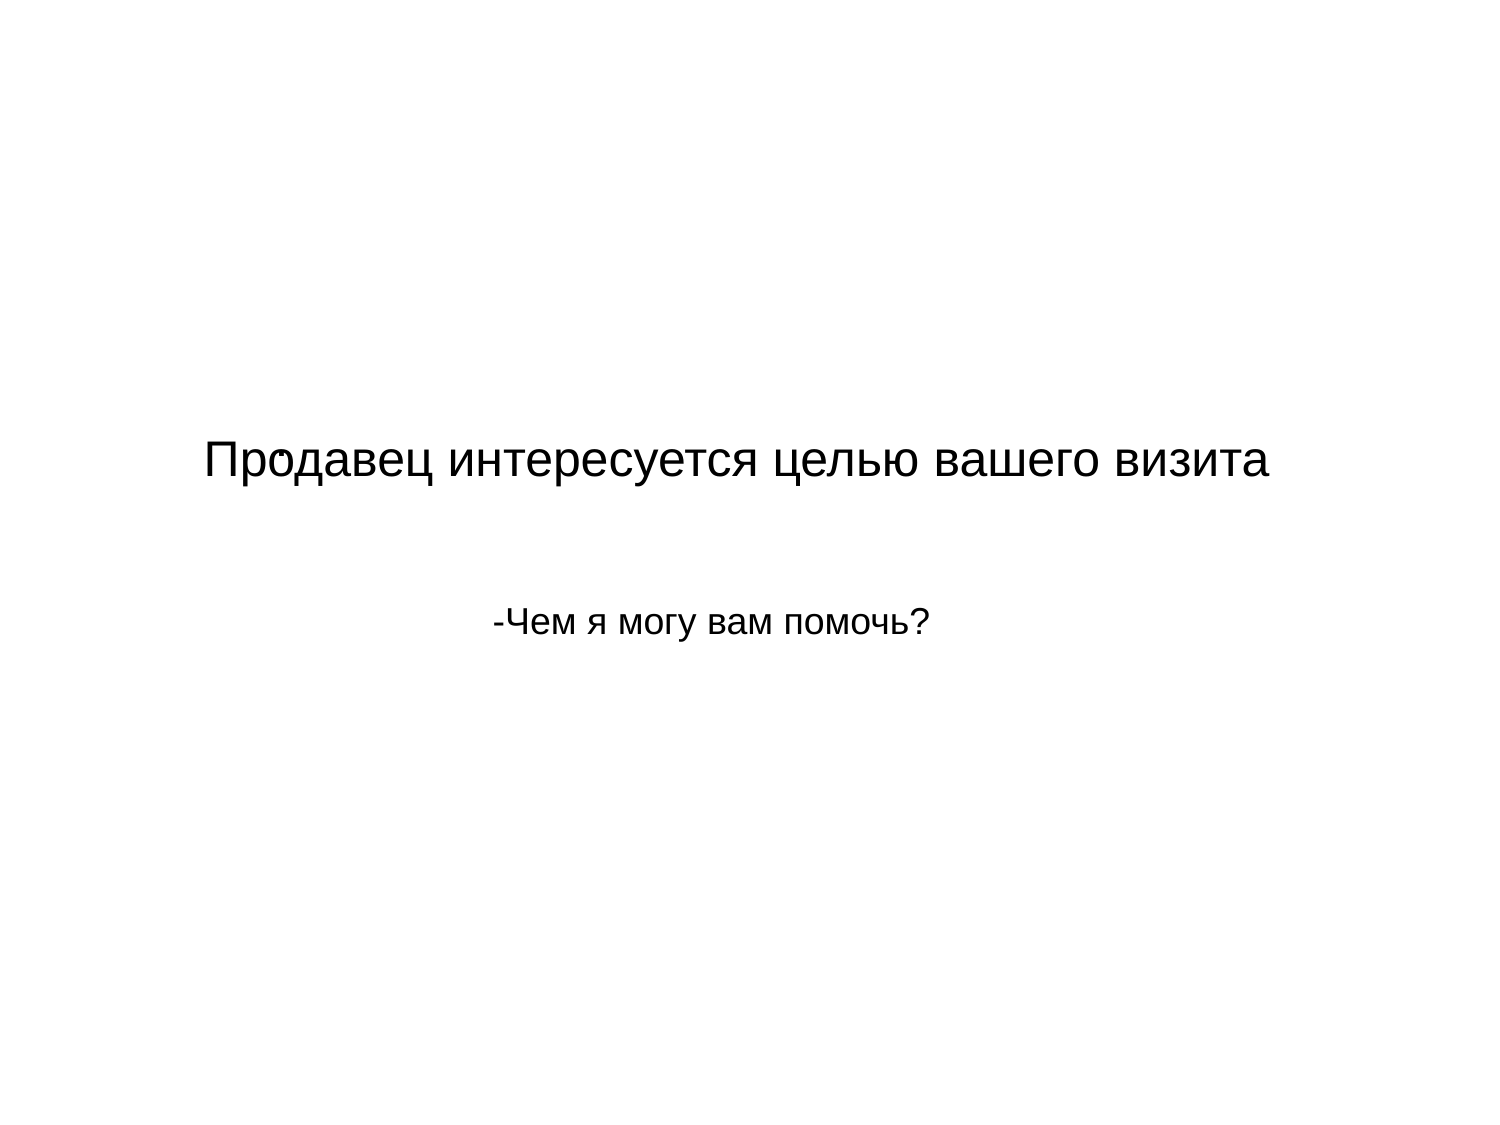

.
Продавец интересуется целью вашего визита
-Чем я могу вам помочь?